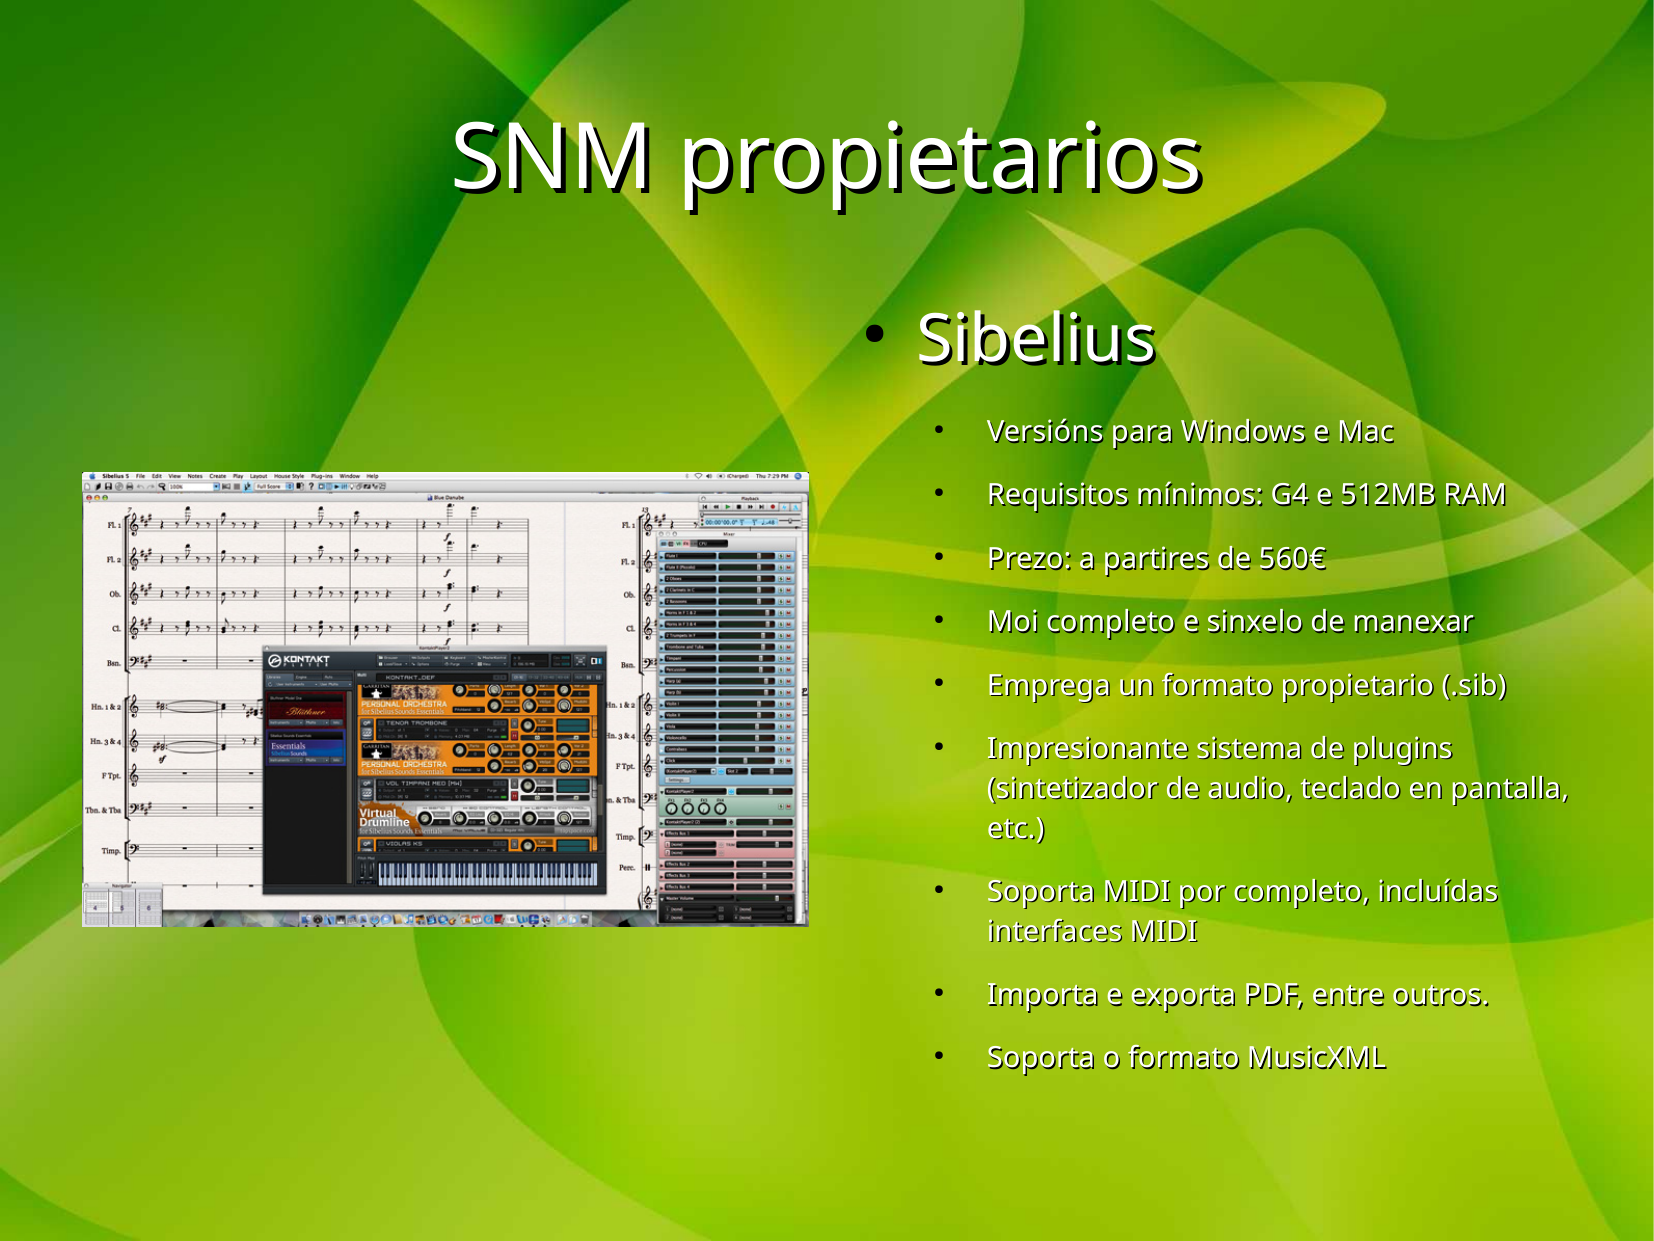

# SNM propietarios
Sibelius
Versións para Windows e Mac
Requisitos mínimos: G4 e 512MB RAM
Prezo: a partires de 560€
Moi completo e sinxelo de manexar
Emprega un formato propietario (.sib)
Impresionante sistema de plugins (sintetizador de audio, teclado en pantalla, etc.)
Soporta MIDI por completo, incluídas interfaces MIDI
Importa e exporta PDF, entre outros.
Soporta o formato MusicXML